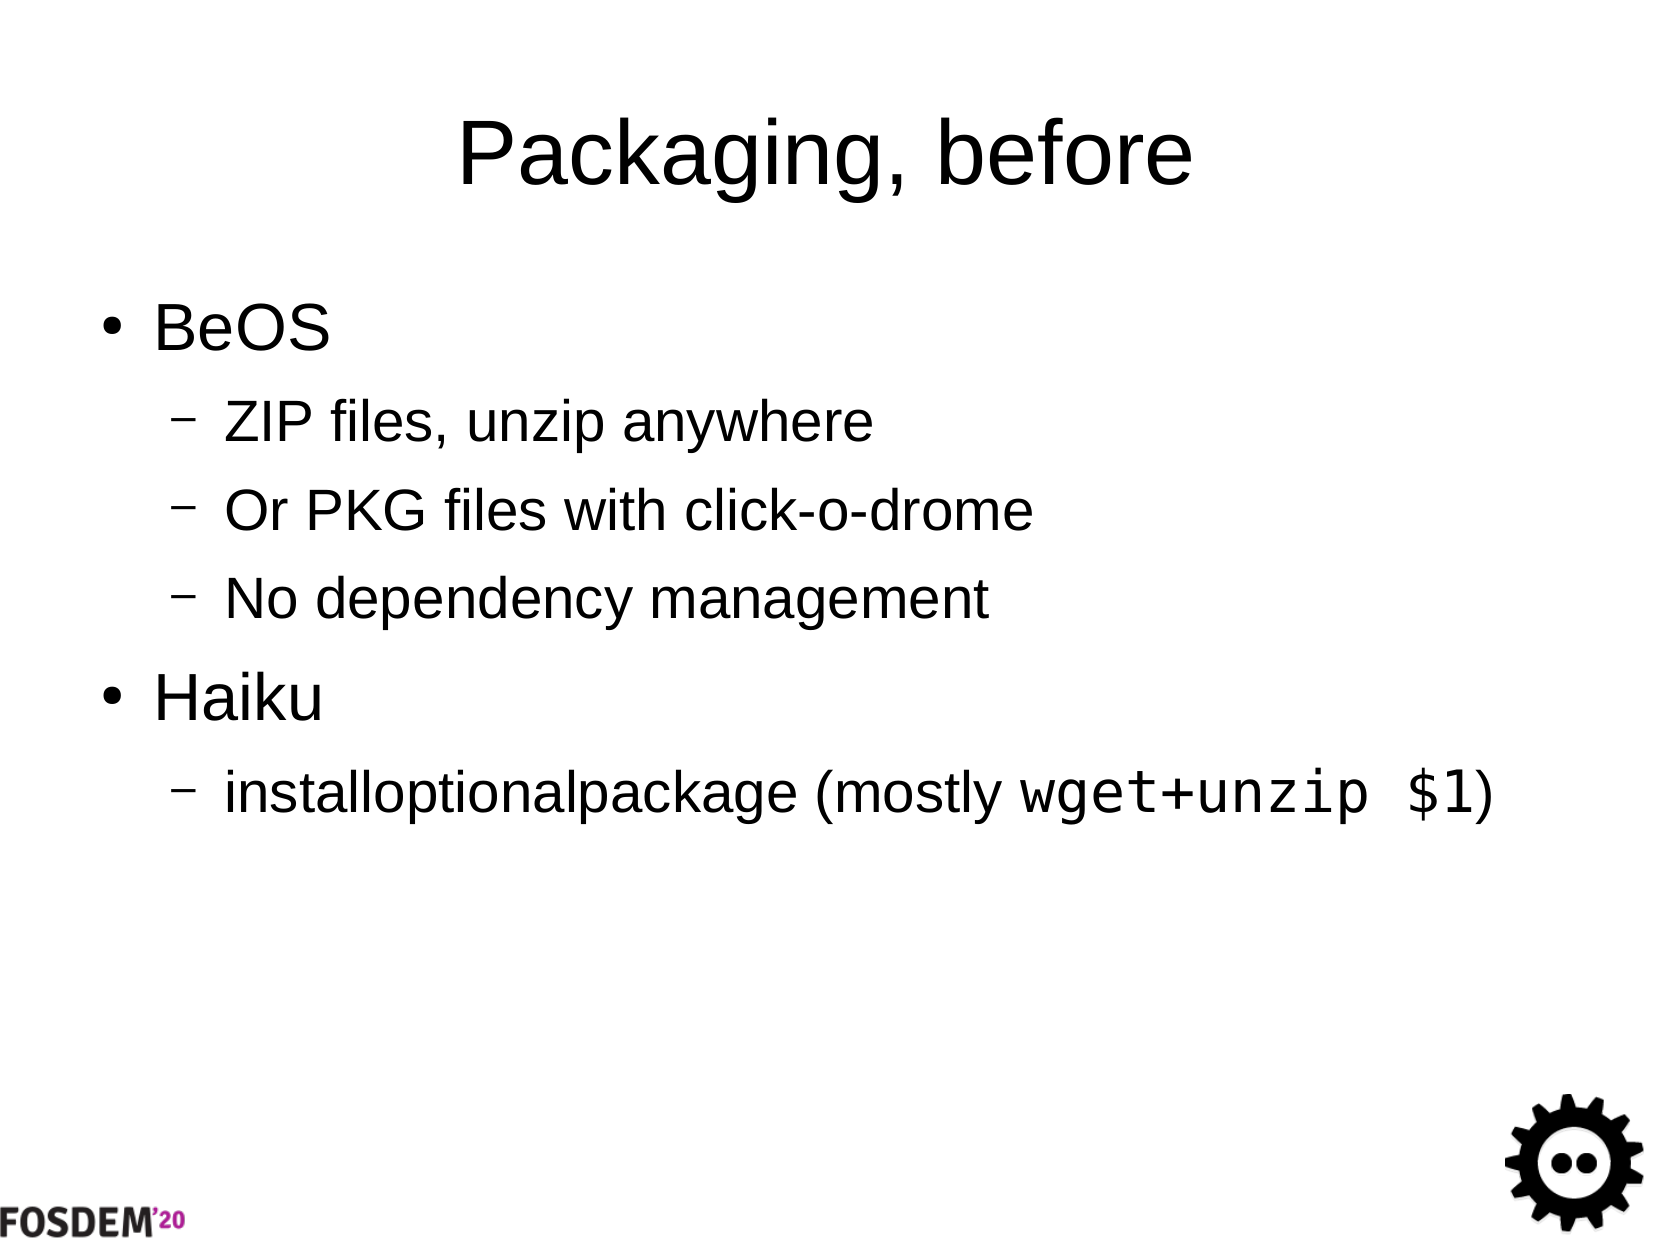

# Packaging, before
BeOS
ZIP files, unzip anywhere
Or PKG files with click-o-drome
No dependency management
Haiku
installoptionalpackage (mostly wget+unzip $1)